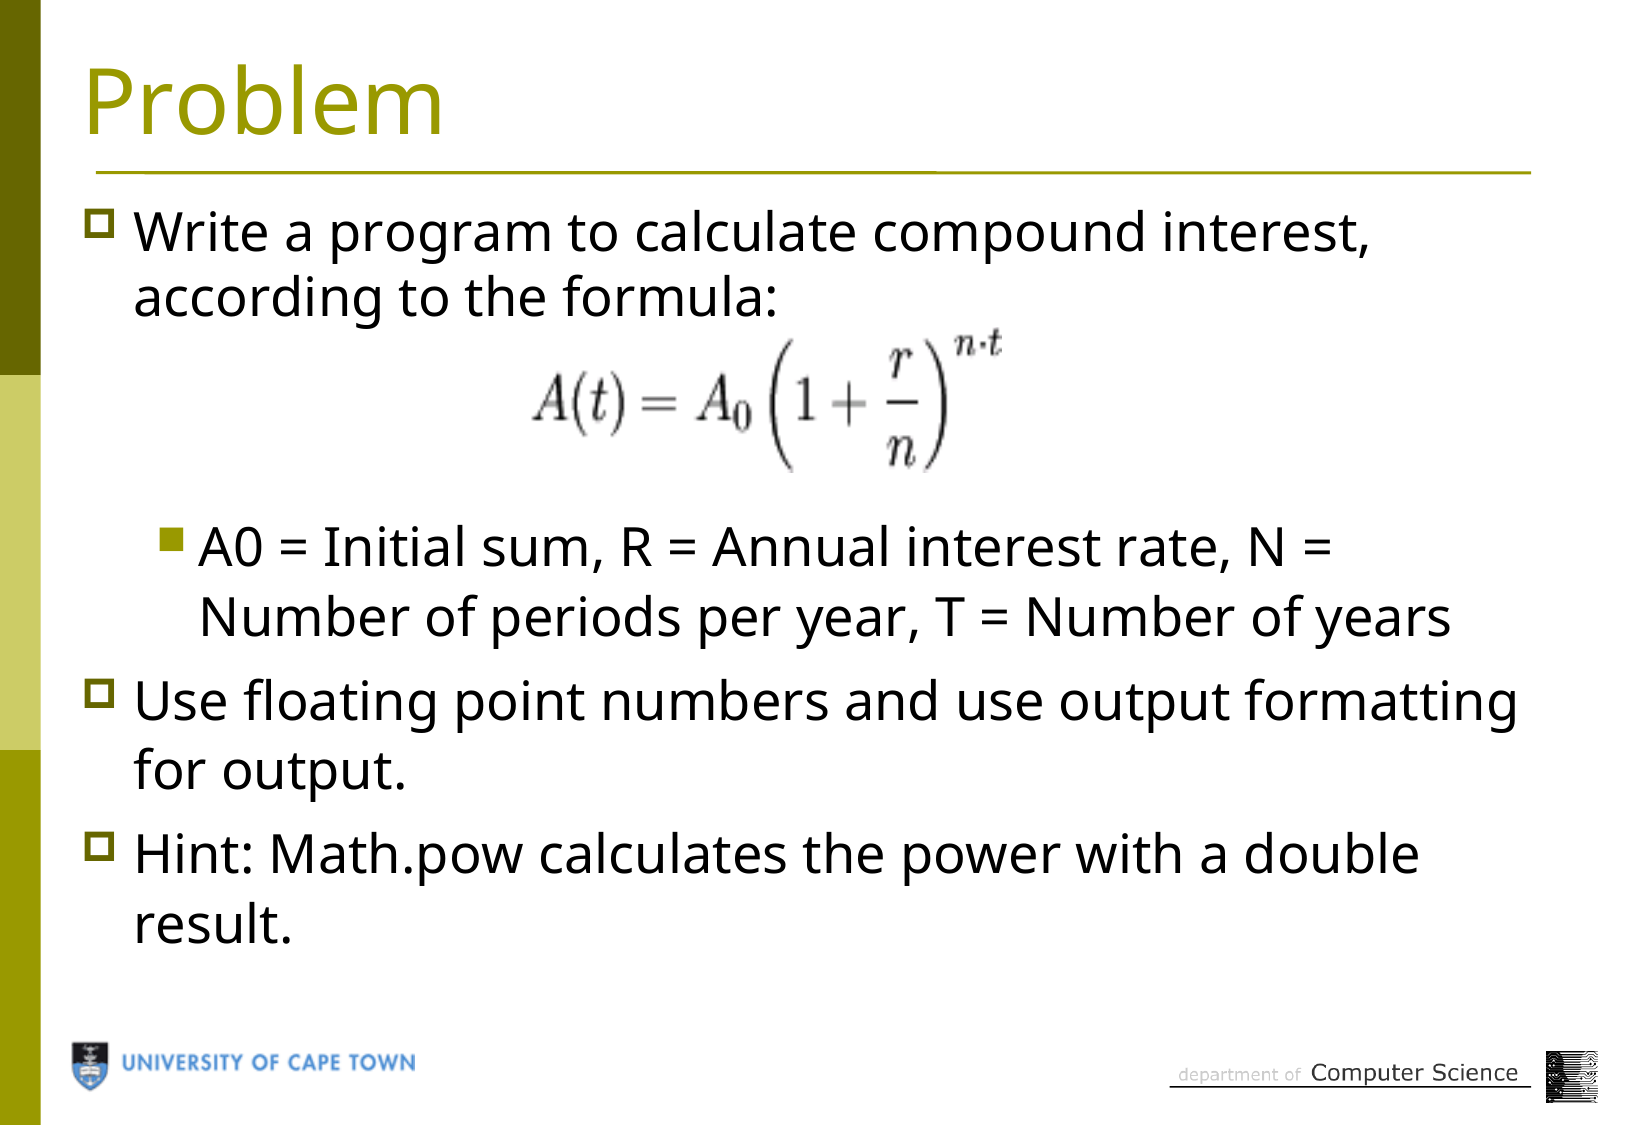

# Problem
Write a program to calculate compound interest, according to the formula:
A0 = Initial sum, R = Annual interest rate, N = Number of periods per year, T = Number of years
Use floating point numbers and use output formatting for output.
Hint: Math.pow calculates the power with a double result.